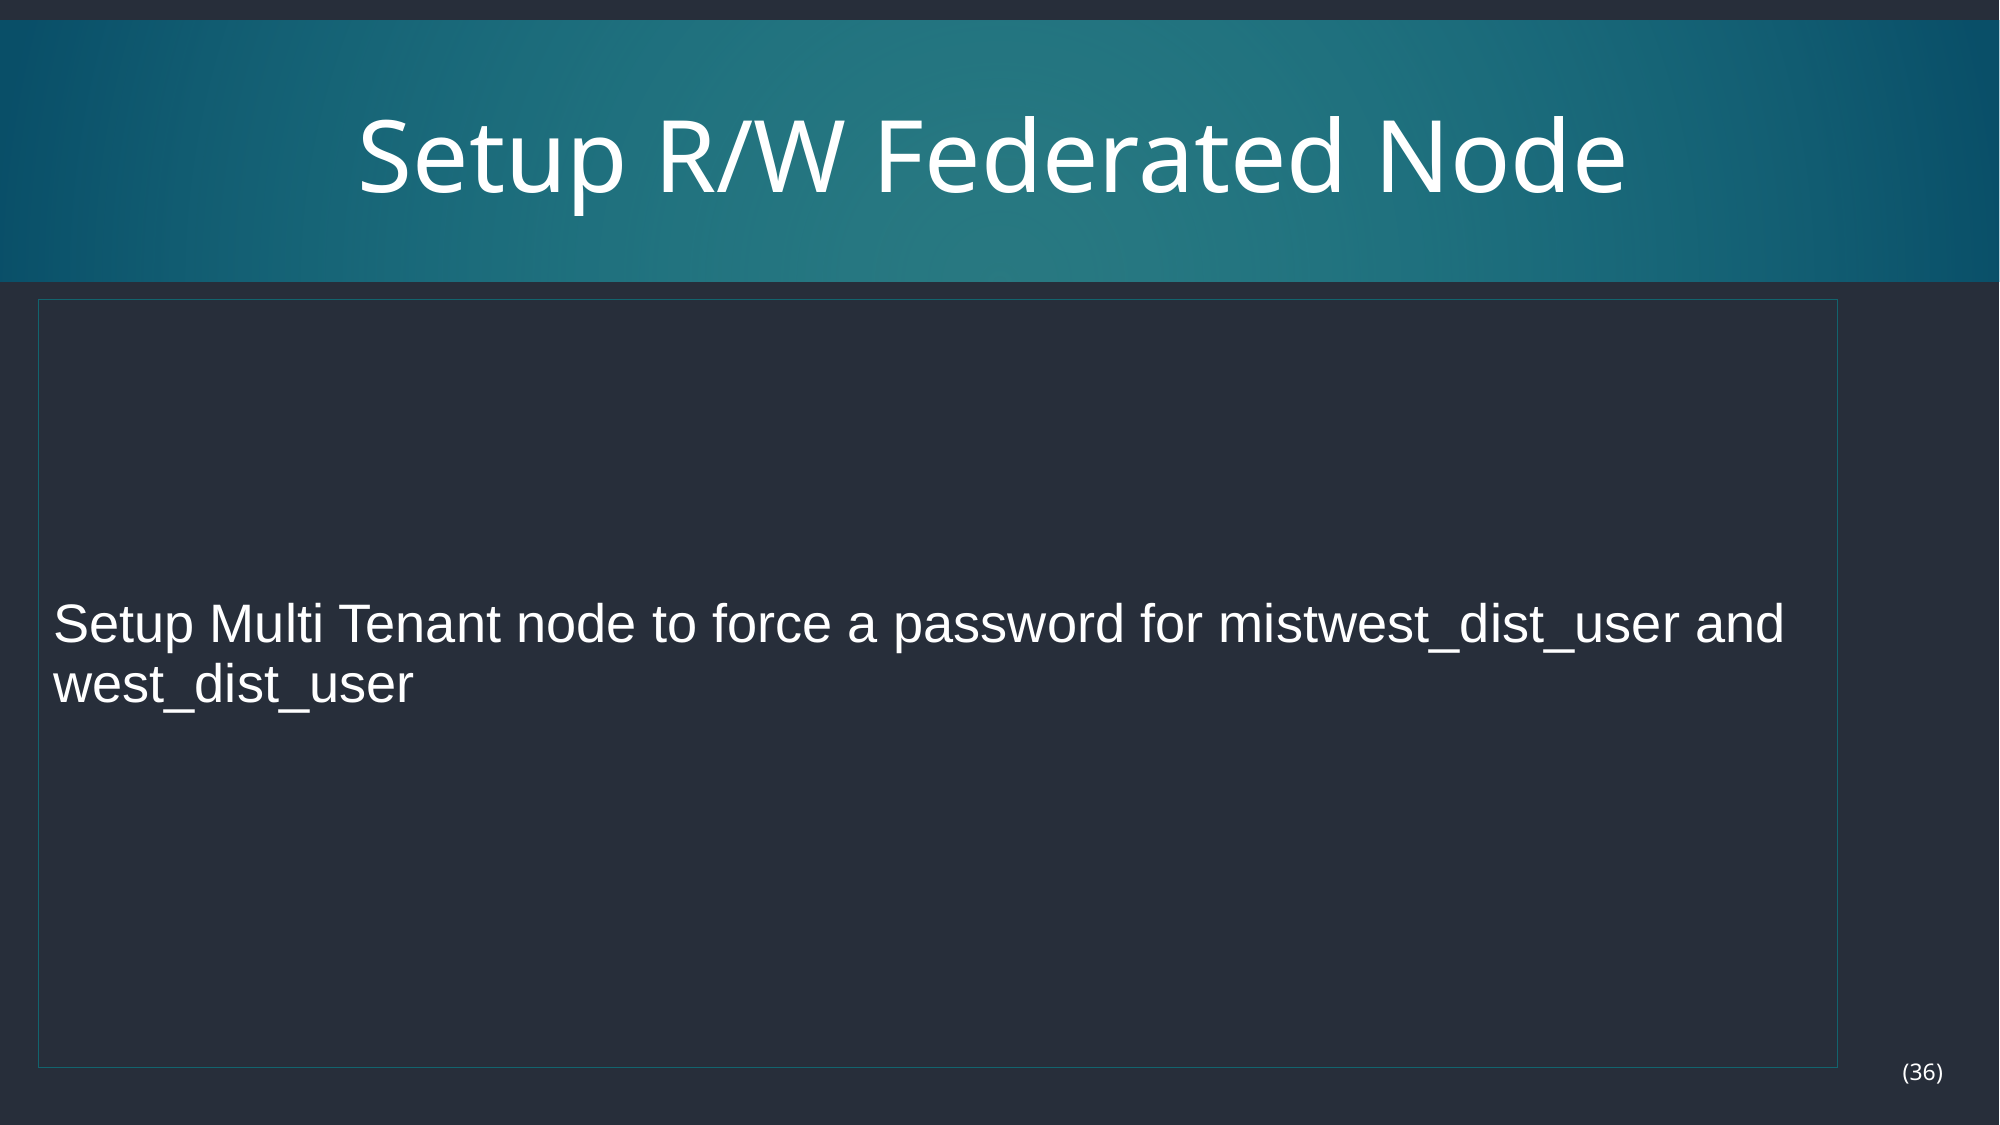

Setup R/W Federated Node
Setup Multi Tenant node to force a password for mistwest_dist_user and west_dist_user